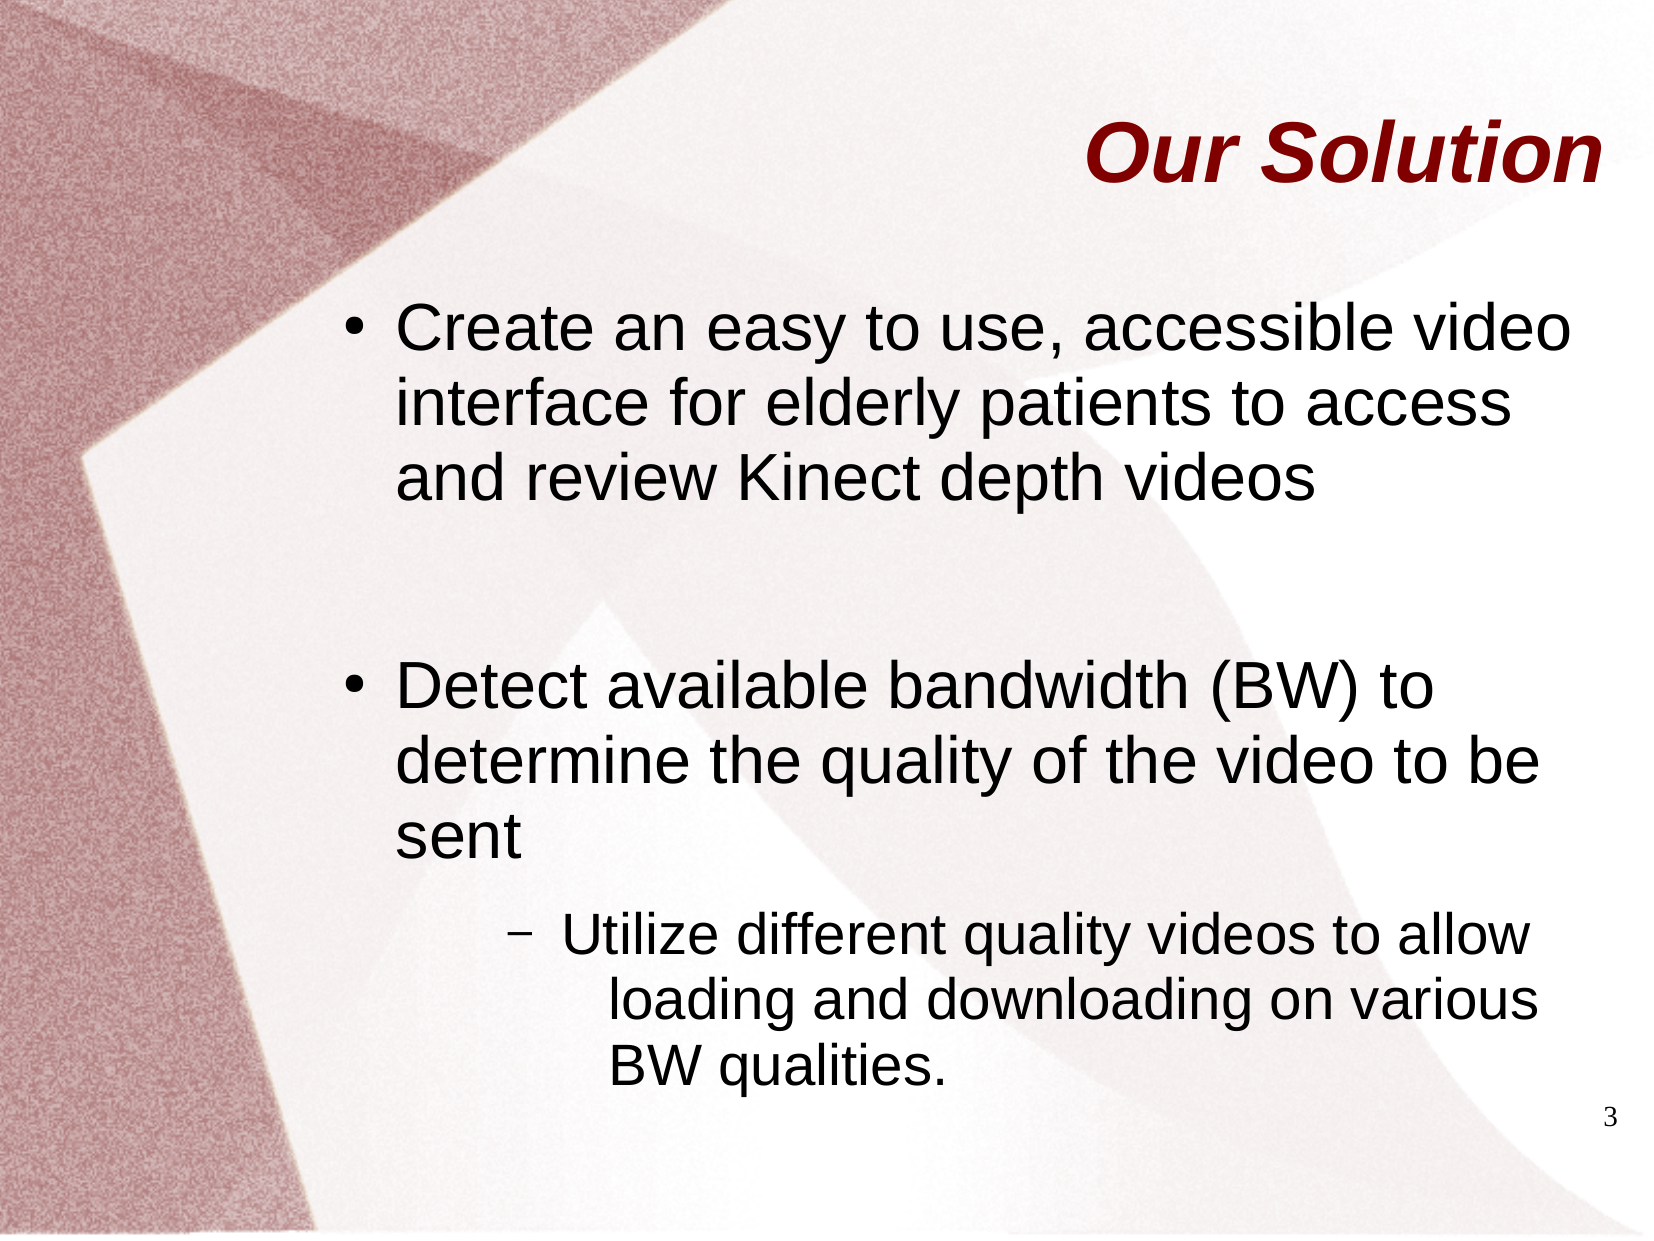

# Our Solution
Create an easy to use, accessible video interface for elderly patients to access and review Kinect depth videos
Detect available bandwidth (BW) to determine the quality of the video to be sent
Utilize different quality videos to allow loading and downloading on various BW qualities.
3